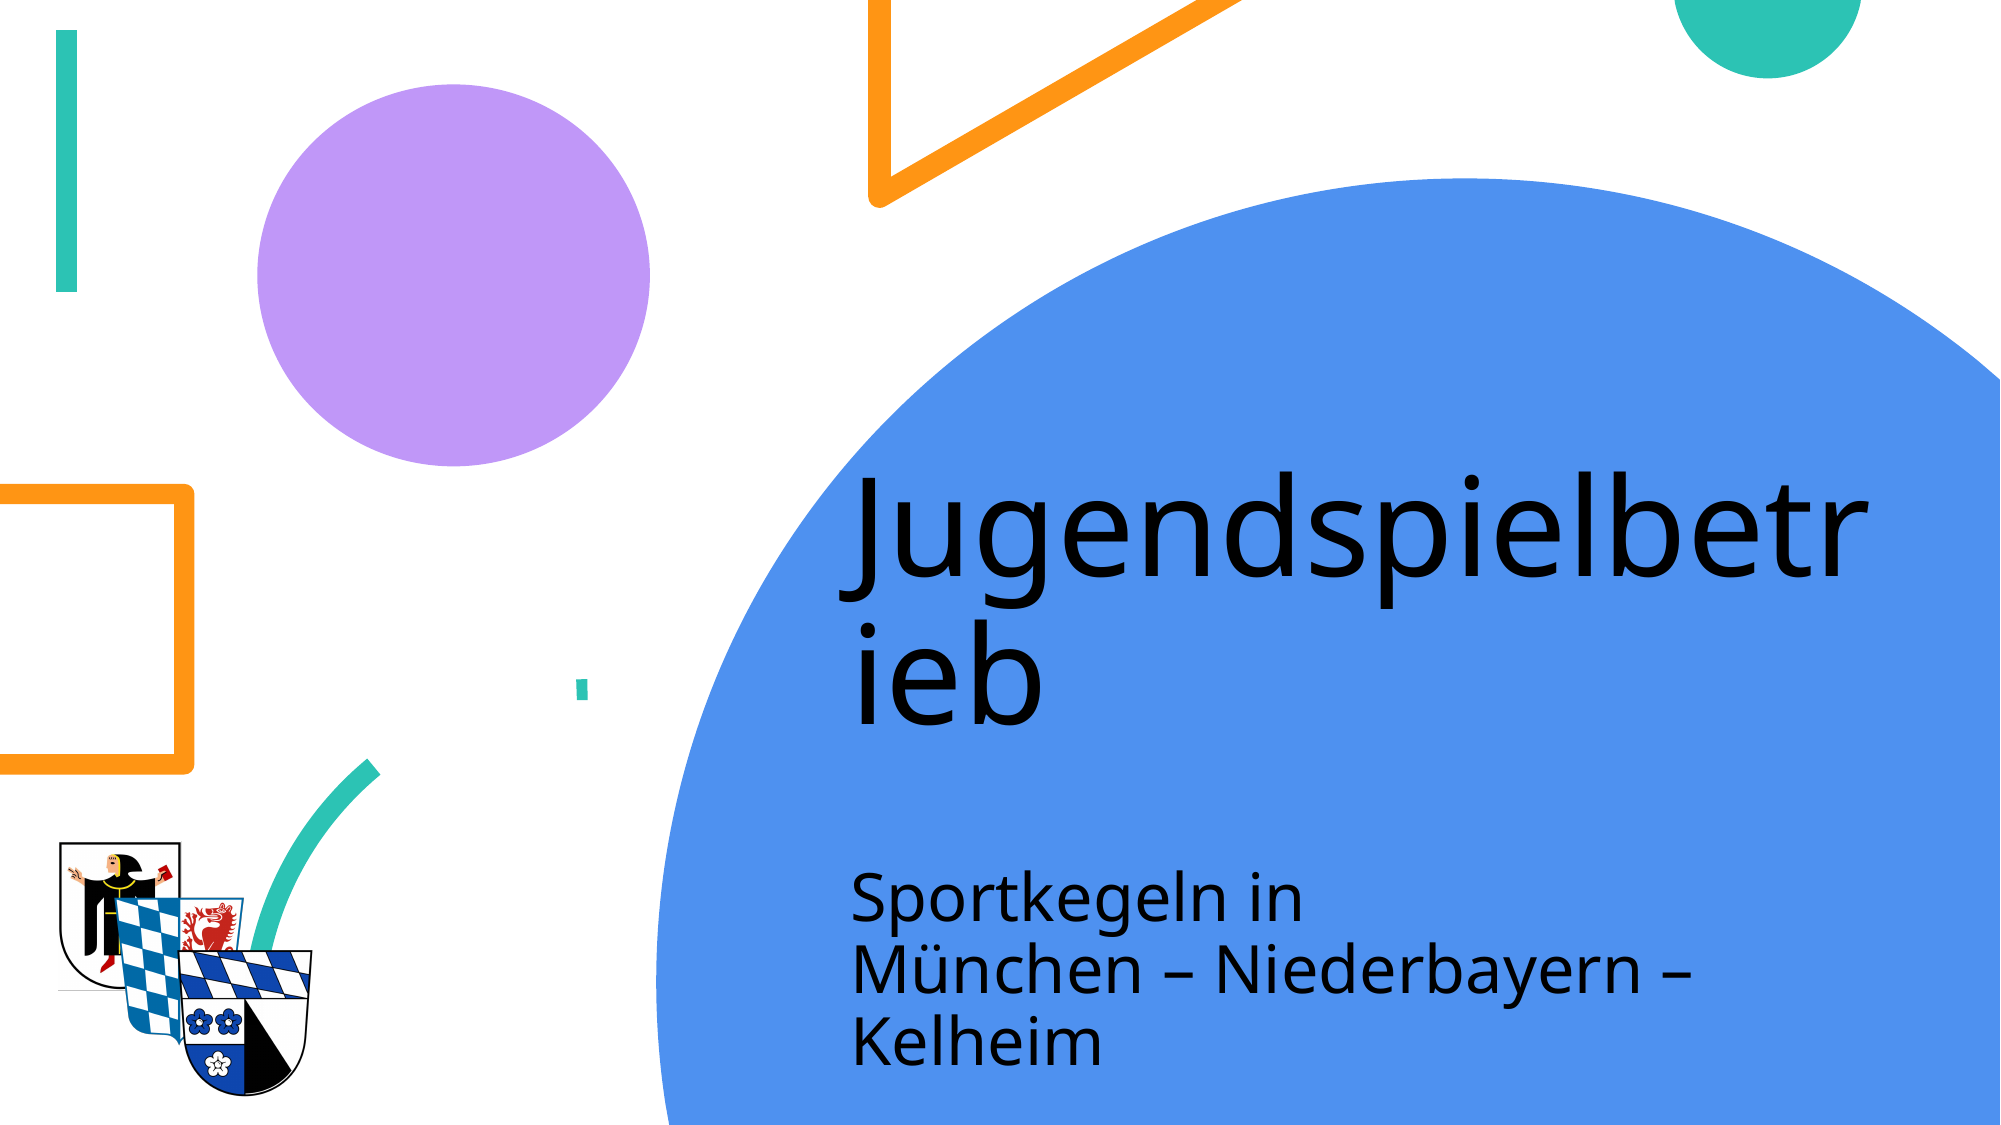

# Jugendspielbetrieb
Sportkegeln in
München – Niederbayern – Kelheim